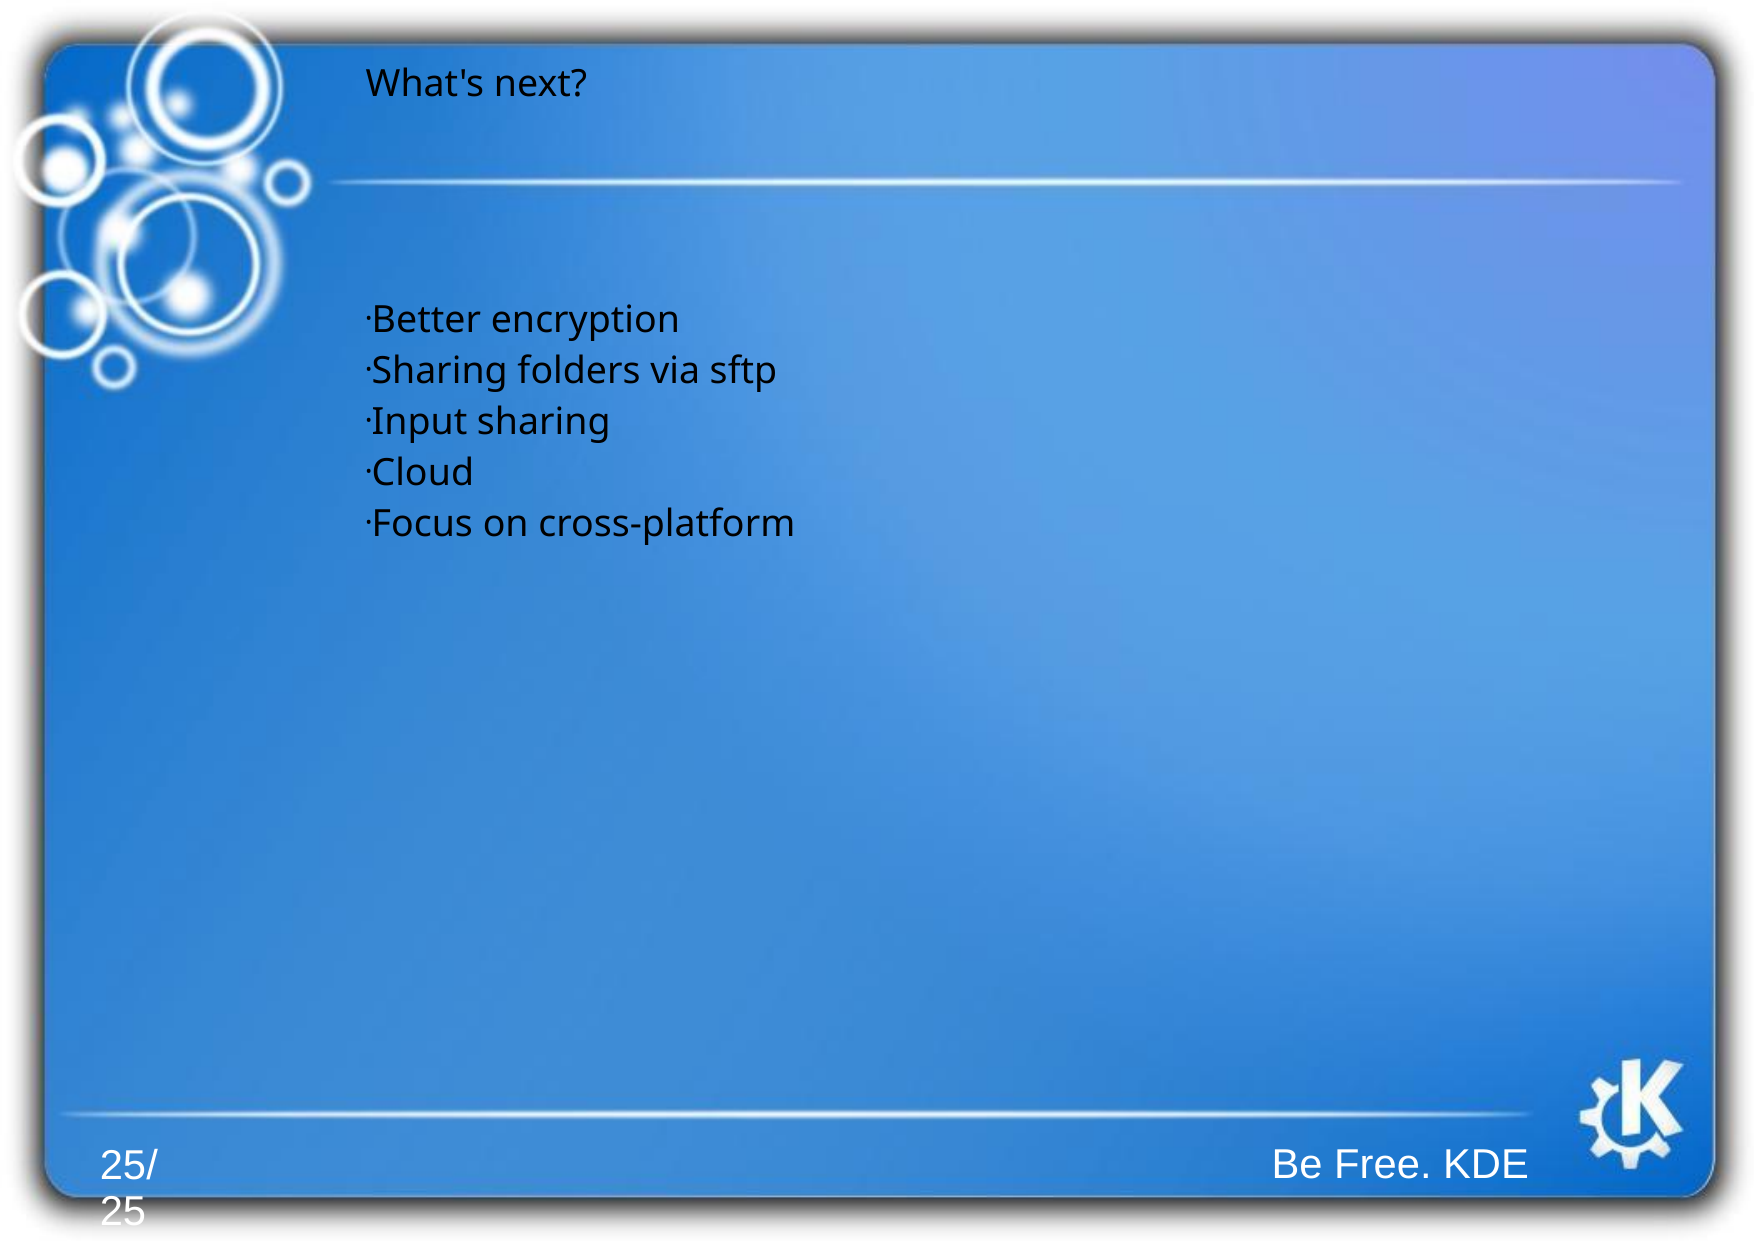

What's next?
Better encryption
Sharing folders via sftp
Input sharing
Cloud
Focus on cross-platform